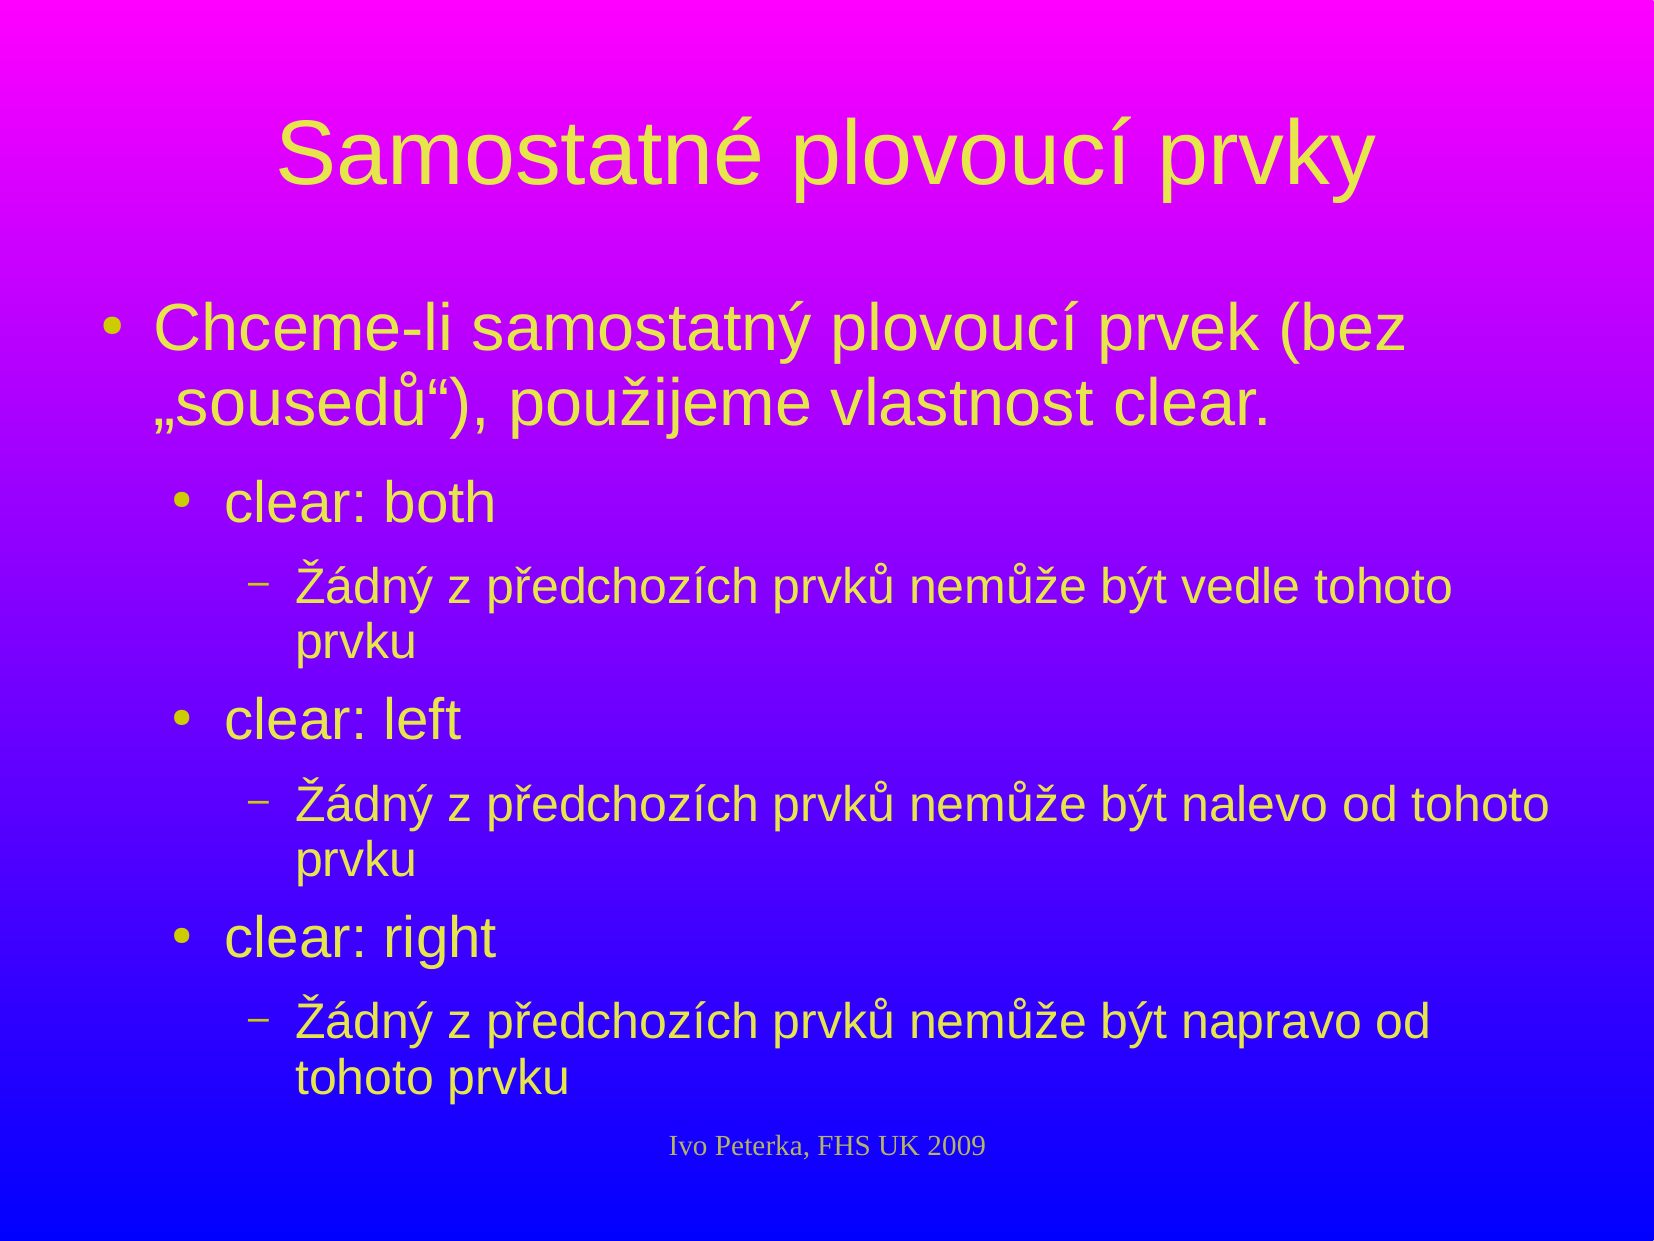

# Samostatné plovoucí prvky
Chceme-li samostatný plovoucí prvek (bez „sousedů“), použijeme vlastnost clear.
clear: both
Žádný z předchozích prvků nemůže být vedle tohoto prvku
clear: left
Žádný z předchozích prvků nemůže být nalevo od tohoto prvku
clear: right
Žádný z předchozích prvků nemůže být napravo od tohoto prvku